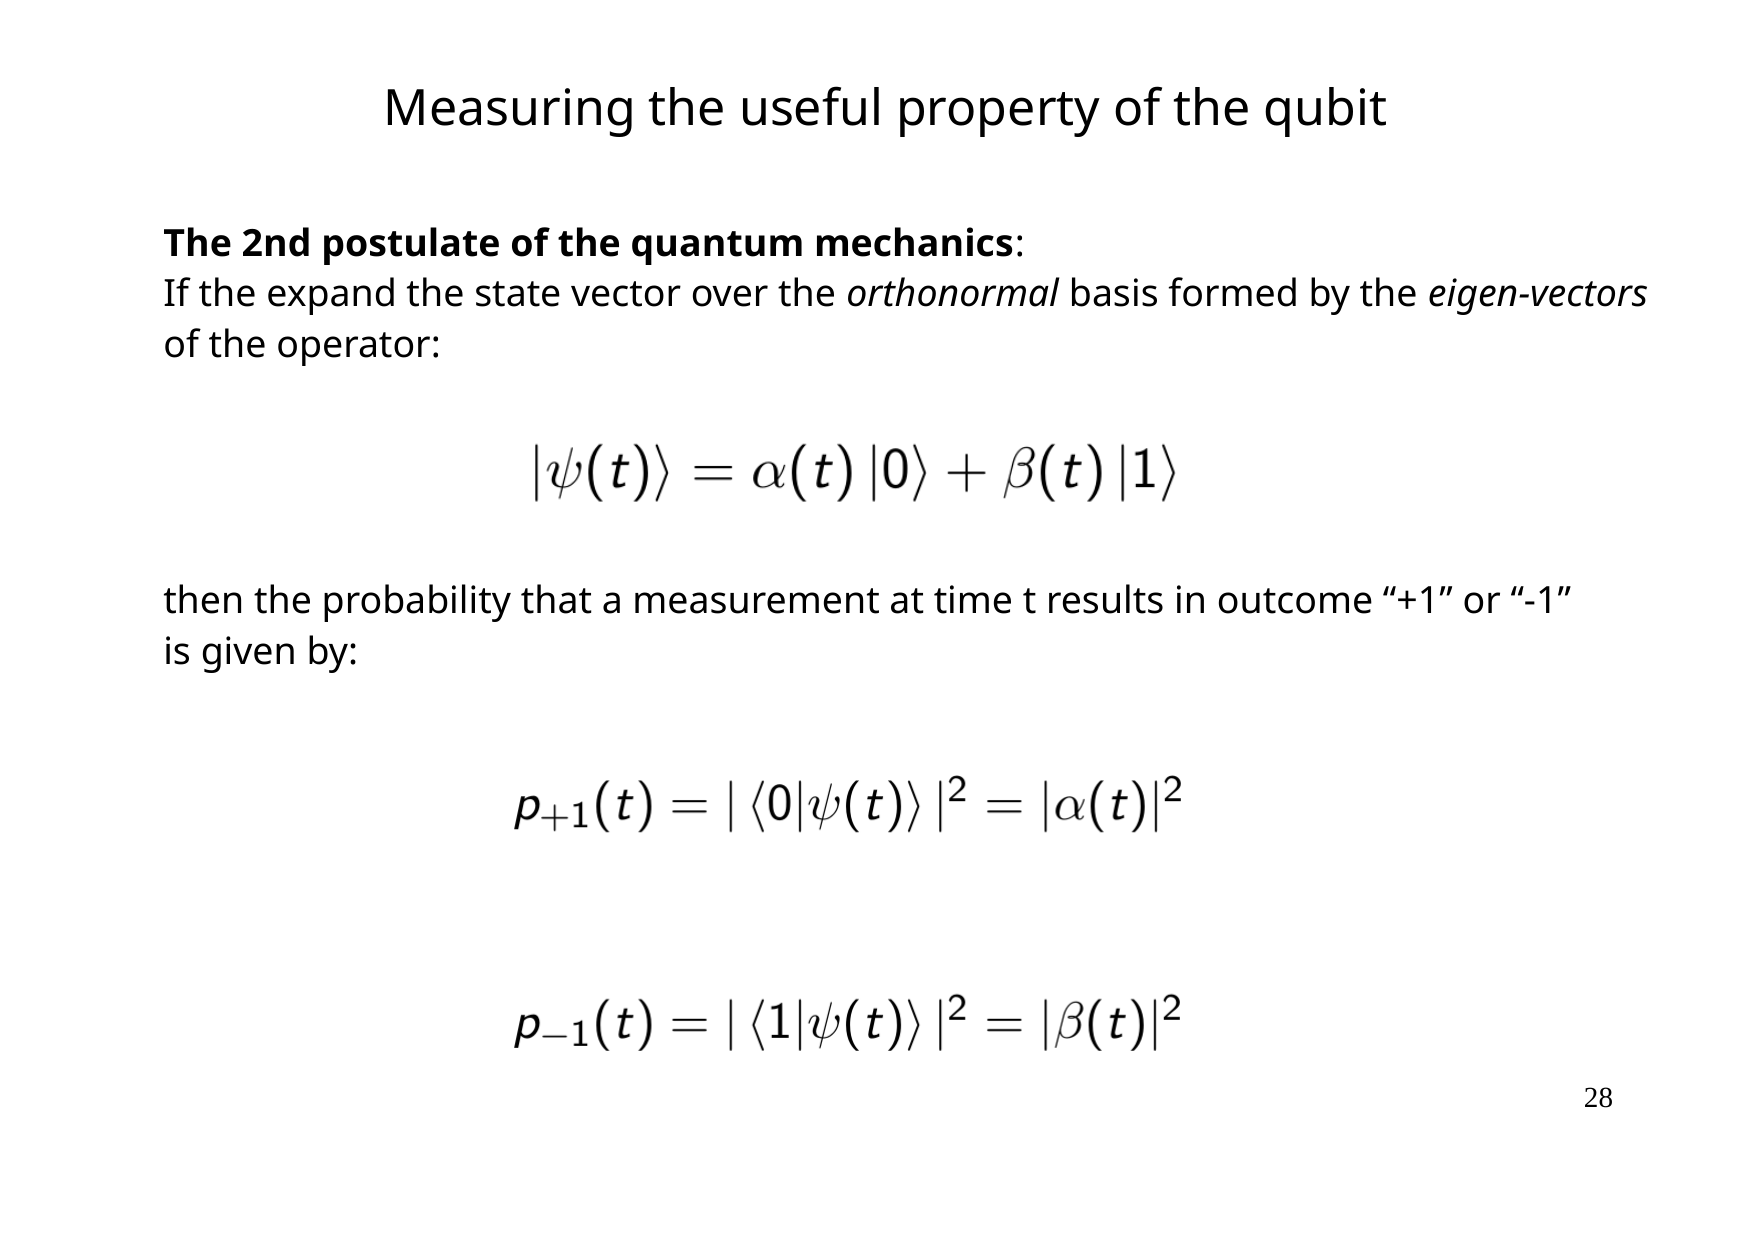

Measuring the useful property of the qubit
The 2nd postulate of the quantum mechanics:
If the expand the state vector over the orthonormal basis formed by the eigen-vectors
of the operator:
then the probability that a measurement at time t results in outcome “+1” or “-1”
is given by:
28